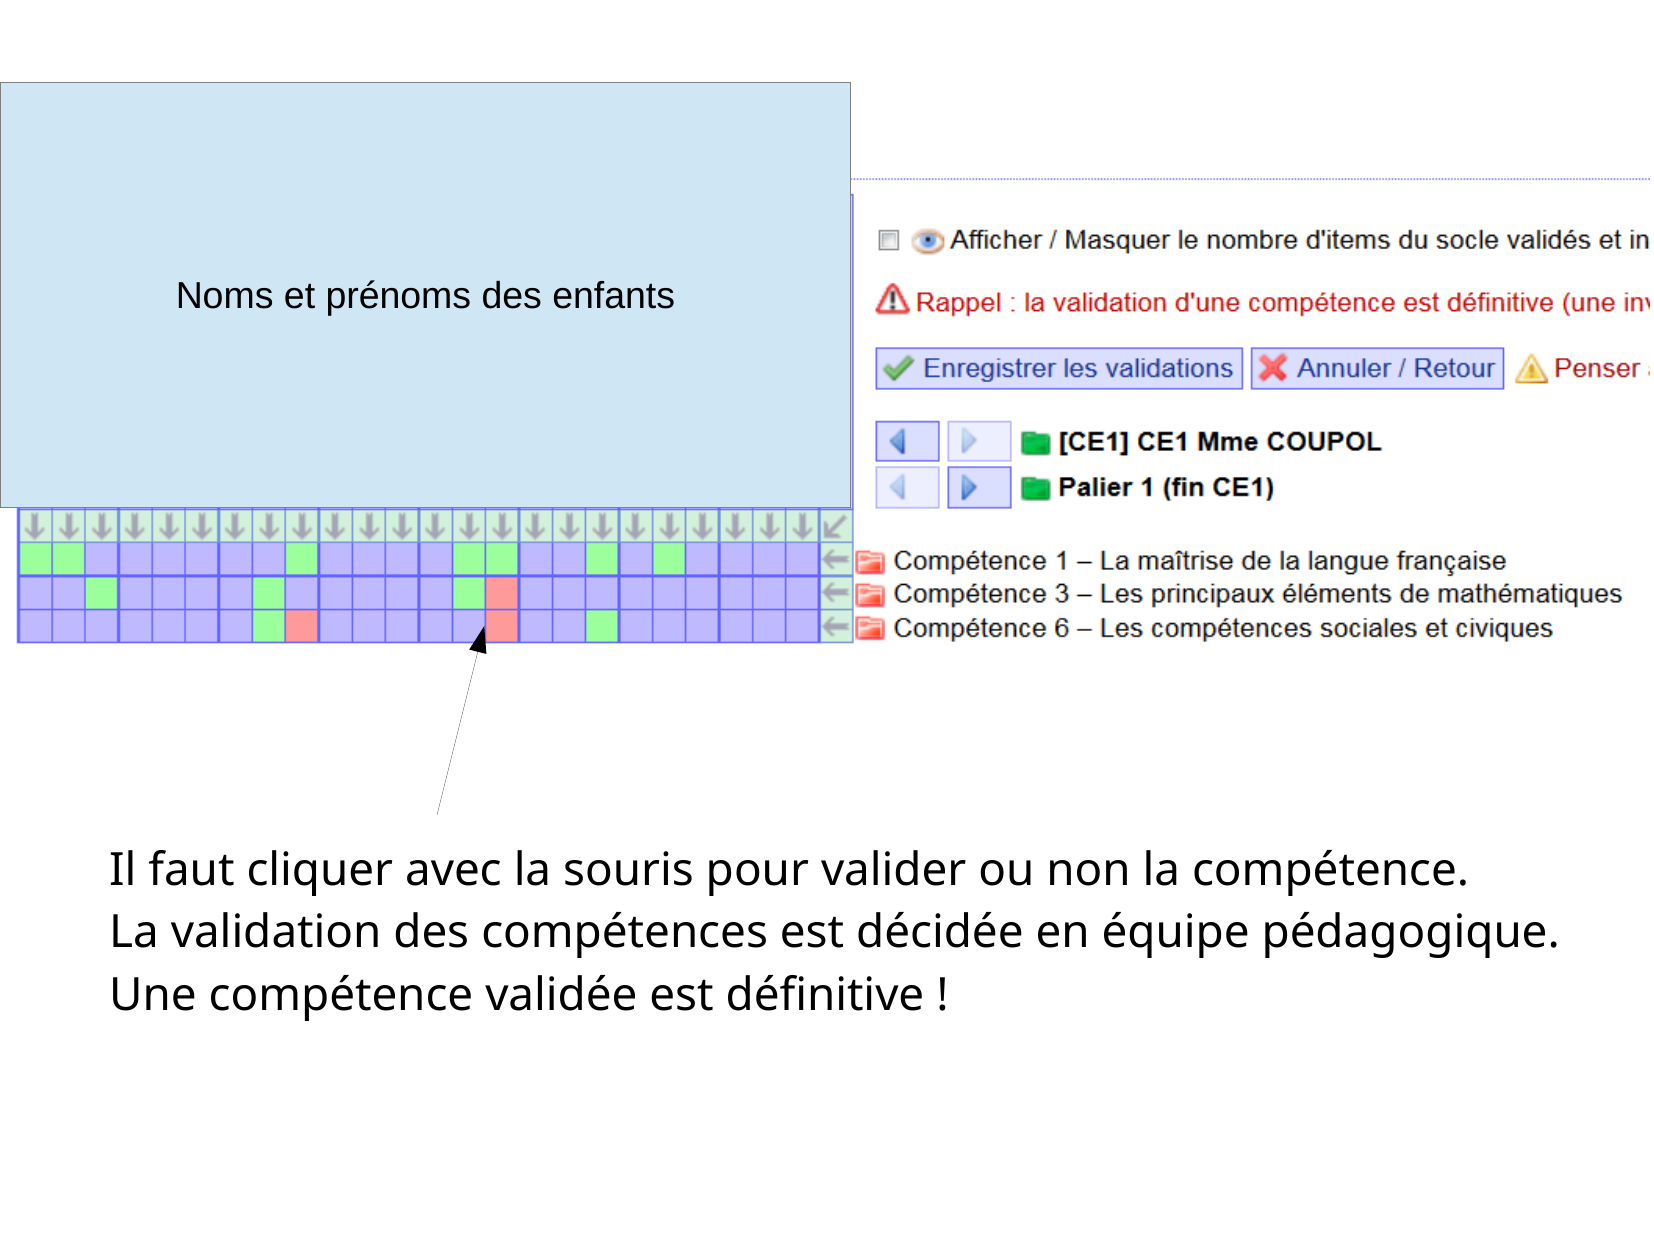

Noms et prénoms des enfants
Il faut cliquer avec la souris pour valider ou non la compétence.
La validation des compétences est décidée en équipe pédagogique.
Une compétence validée est définitive !